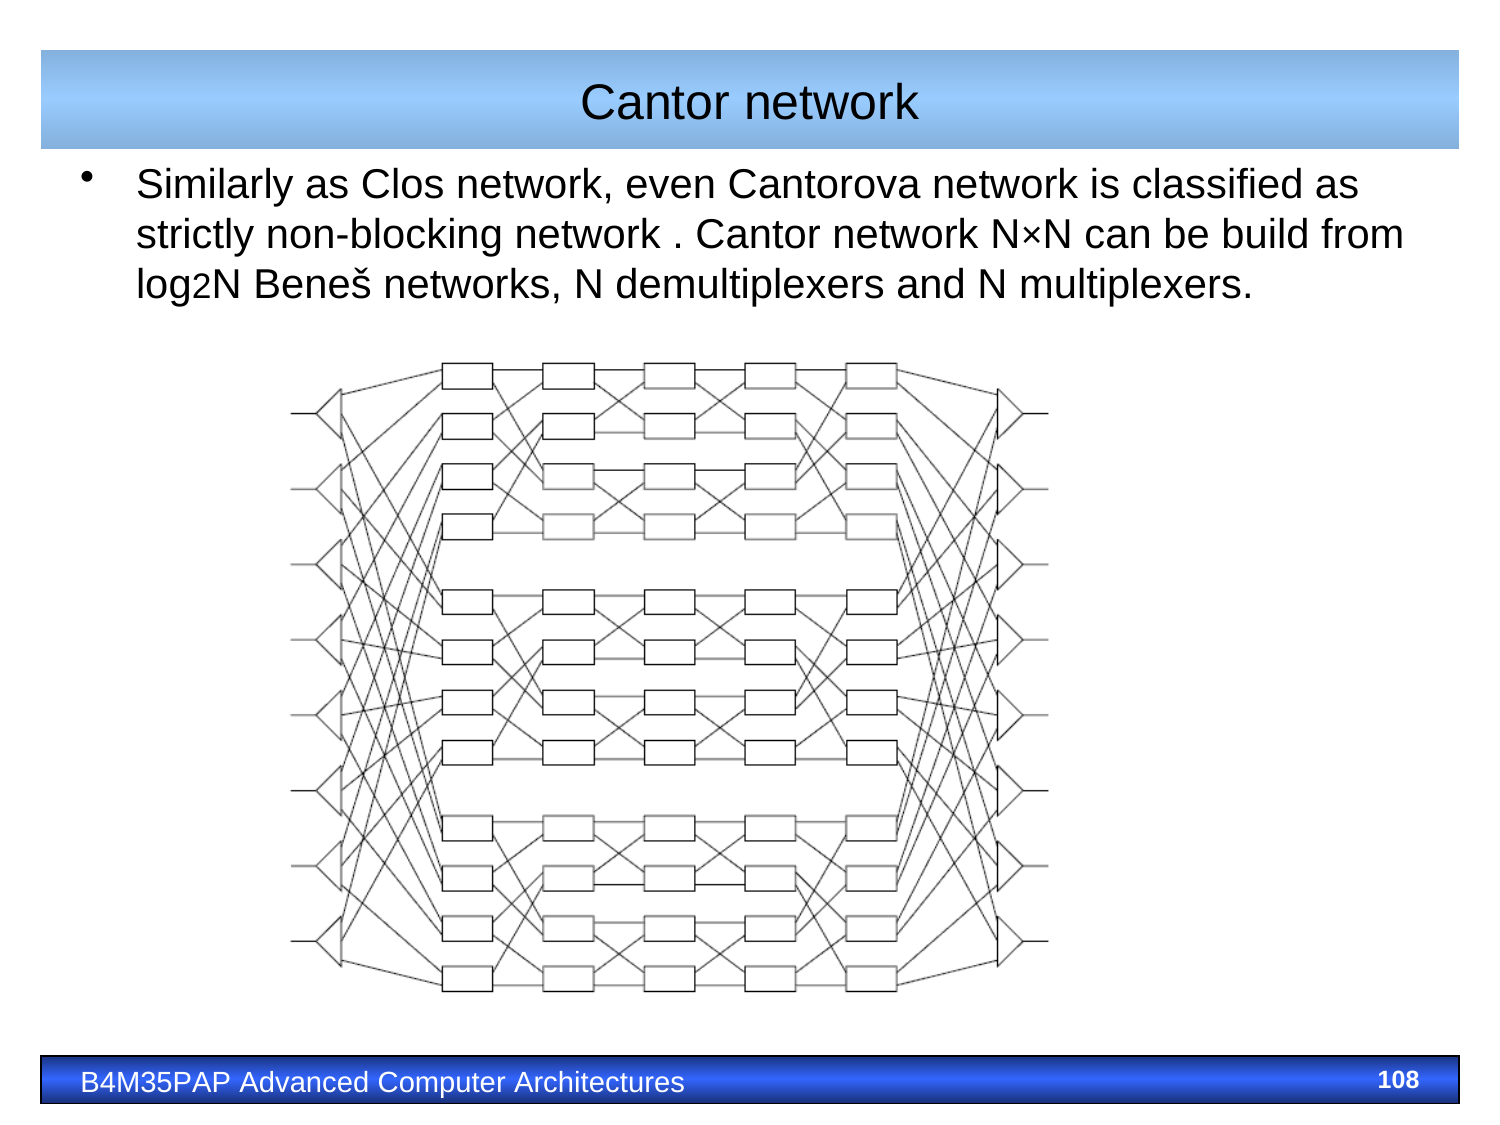

# Cantor network
Similarly as Clos network, even Cantorova network is classified as strictly non-blocking network . Cantor network N×N can be build from log2N Beneš networks, N demultiplexers and N multiplexers.